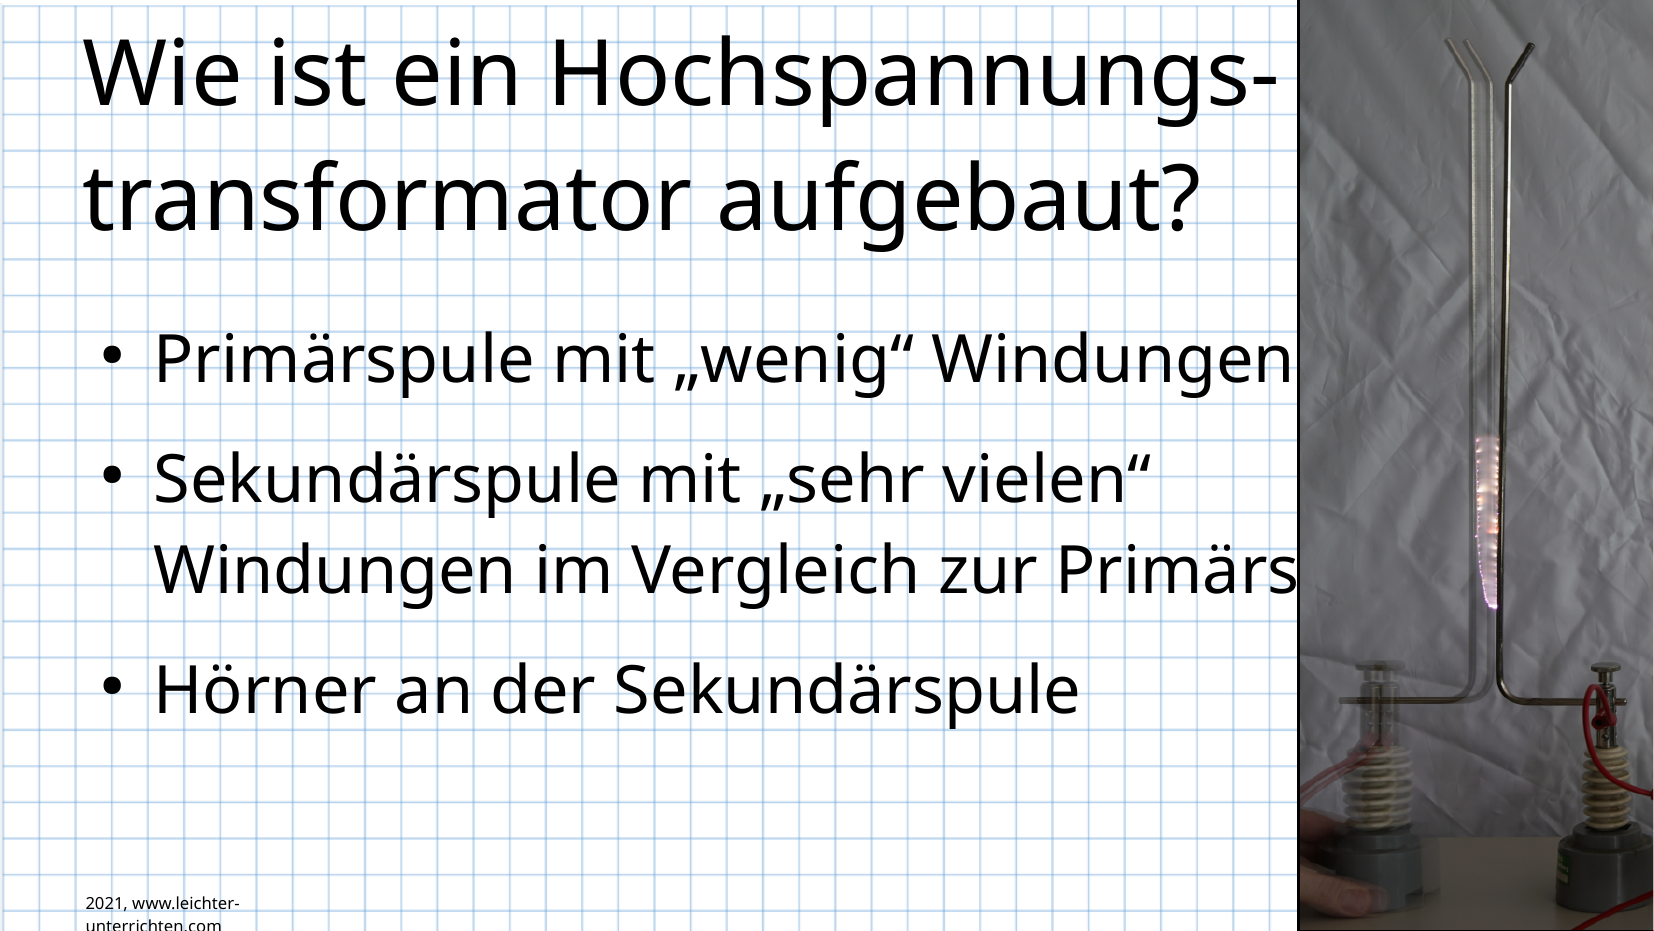

# Wie ist ein Hochspannungs-transformator aufgebaut?
Primärspule mit „wenig“ Windungen
Sekundärspule mit „sehr vielen“
Windungen im Vergleich zur Primärspule
Hörner an der Sekundärspule